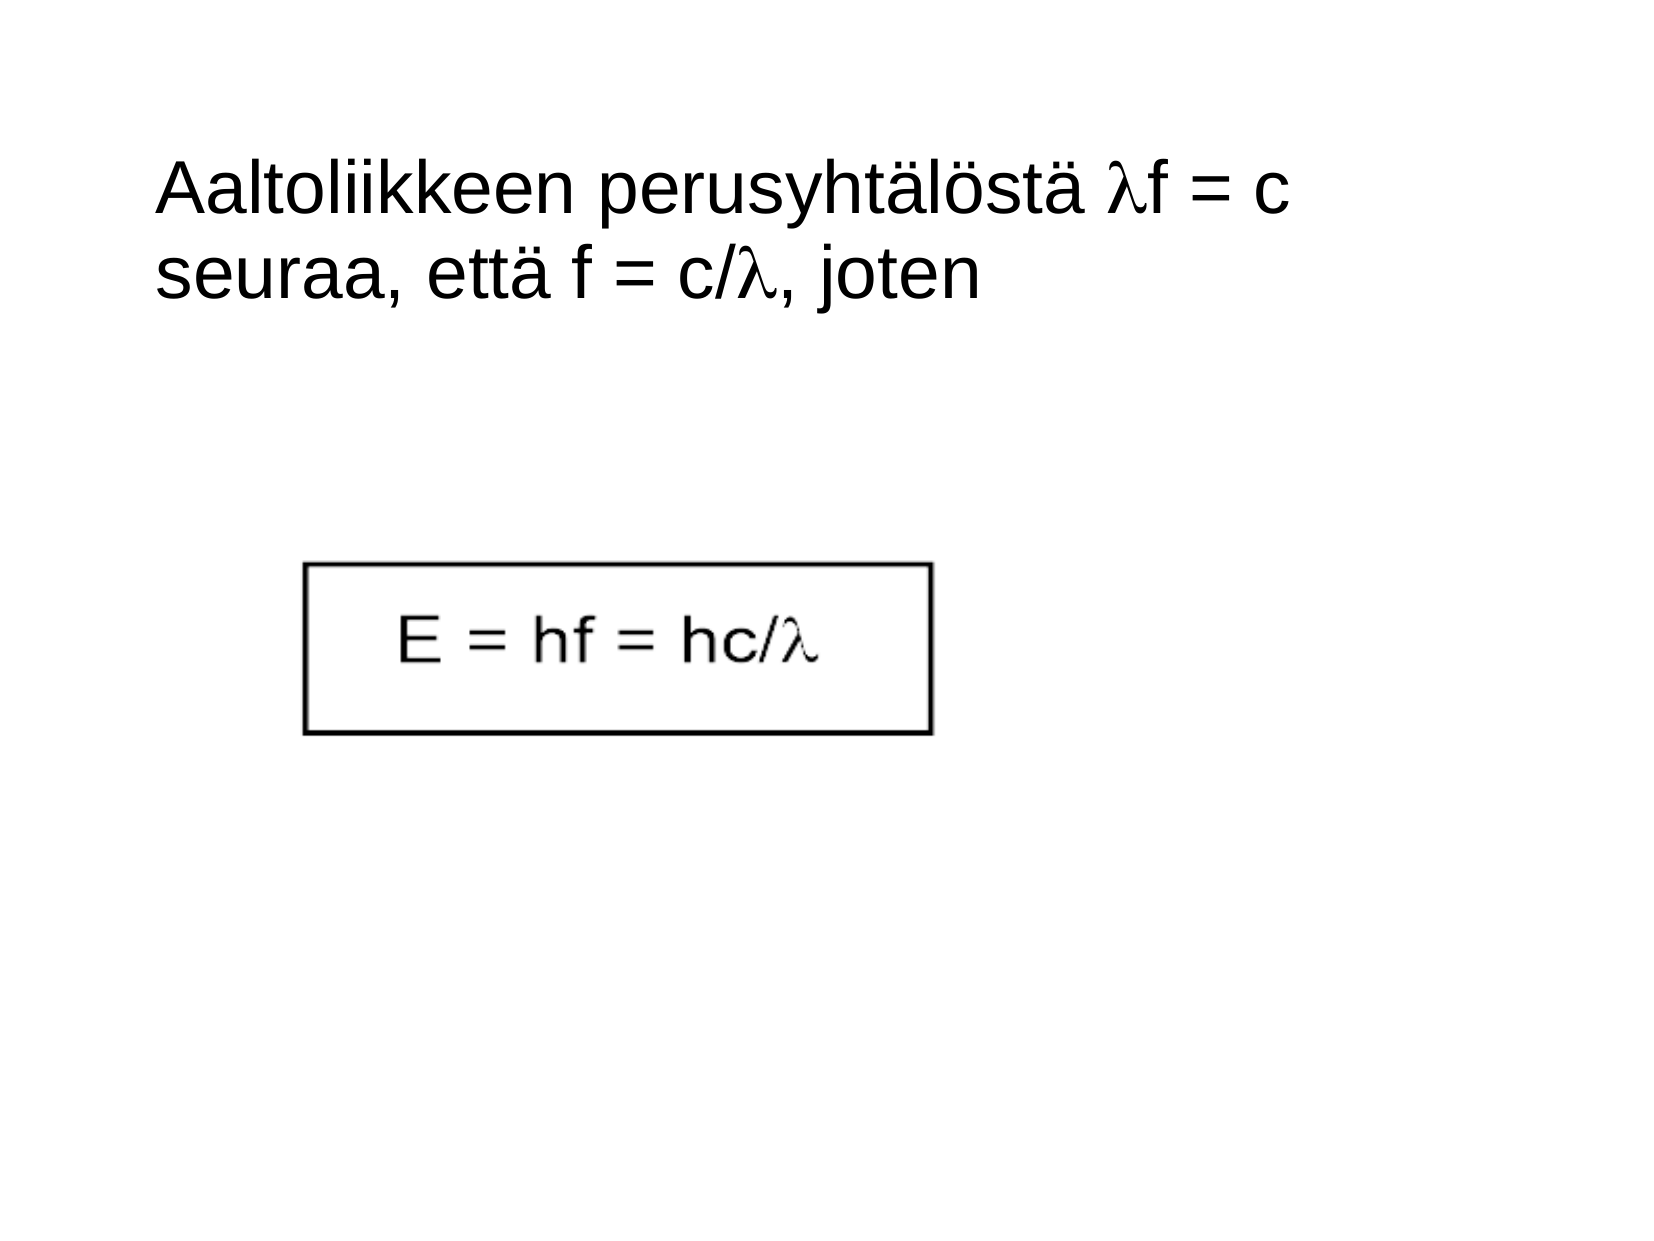

Aaltoliikkeen perusyhtälöstä lf = c seuraa, että f = c/l, joten